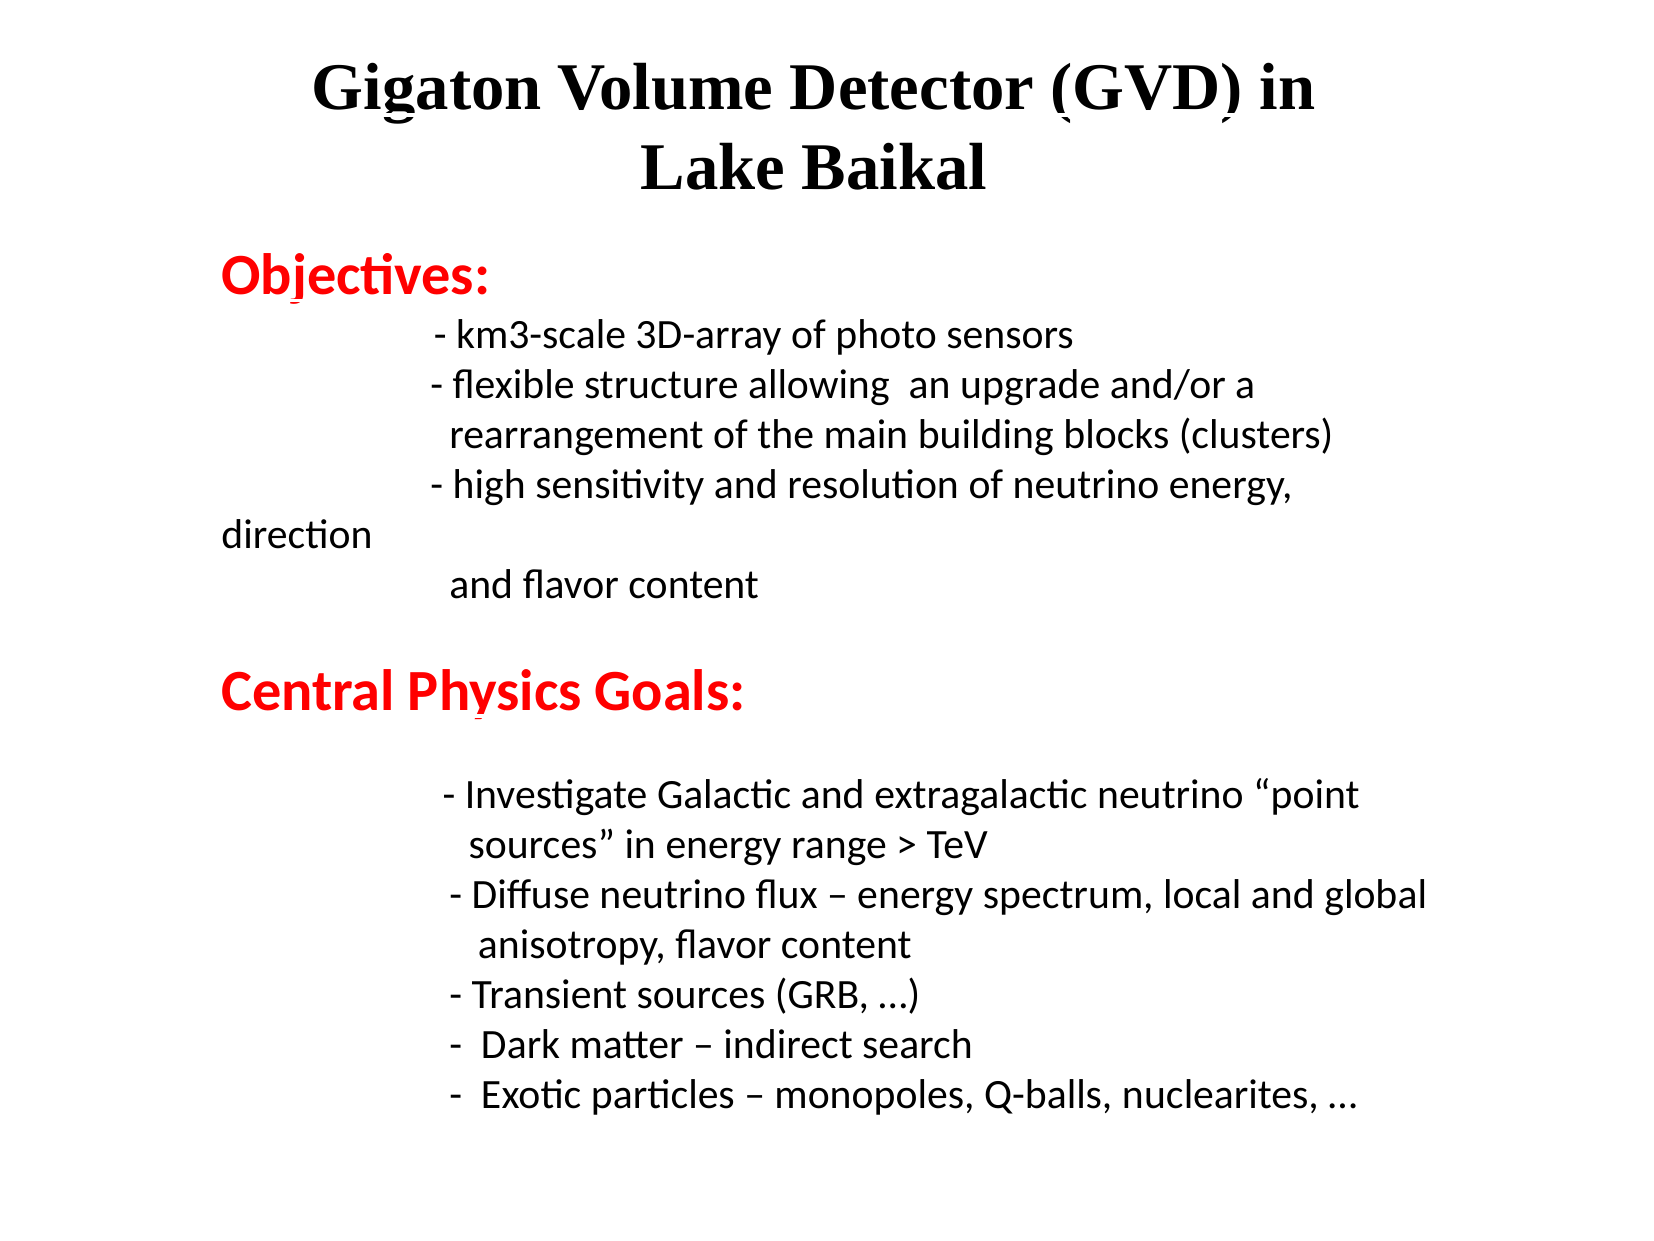

Gigaton Volume Detector (GVD) in Lake Baikal
Objectives:
 - km3-scale 3D-array of photo sensors
 - flexible structure allowing an upgrade and/or a
 rearrangement of the main building blocks (clusters)
 - high sensitivity and resolution of neutrino energy, direction
 and flavor content
Central Physics Goals:
 - Investigate Galactic and extragalactic neutrino “point
 sources” in energy range > TeV
 - Diffuse neutrino flux – energy spectrum, local and global
 anisotropy, flavor content
 - Transient sources (GRB, …)
 - Dark matter – indirect search
 - Exotic particles – monopoles, Q-balls, nuclearites, …